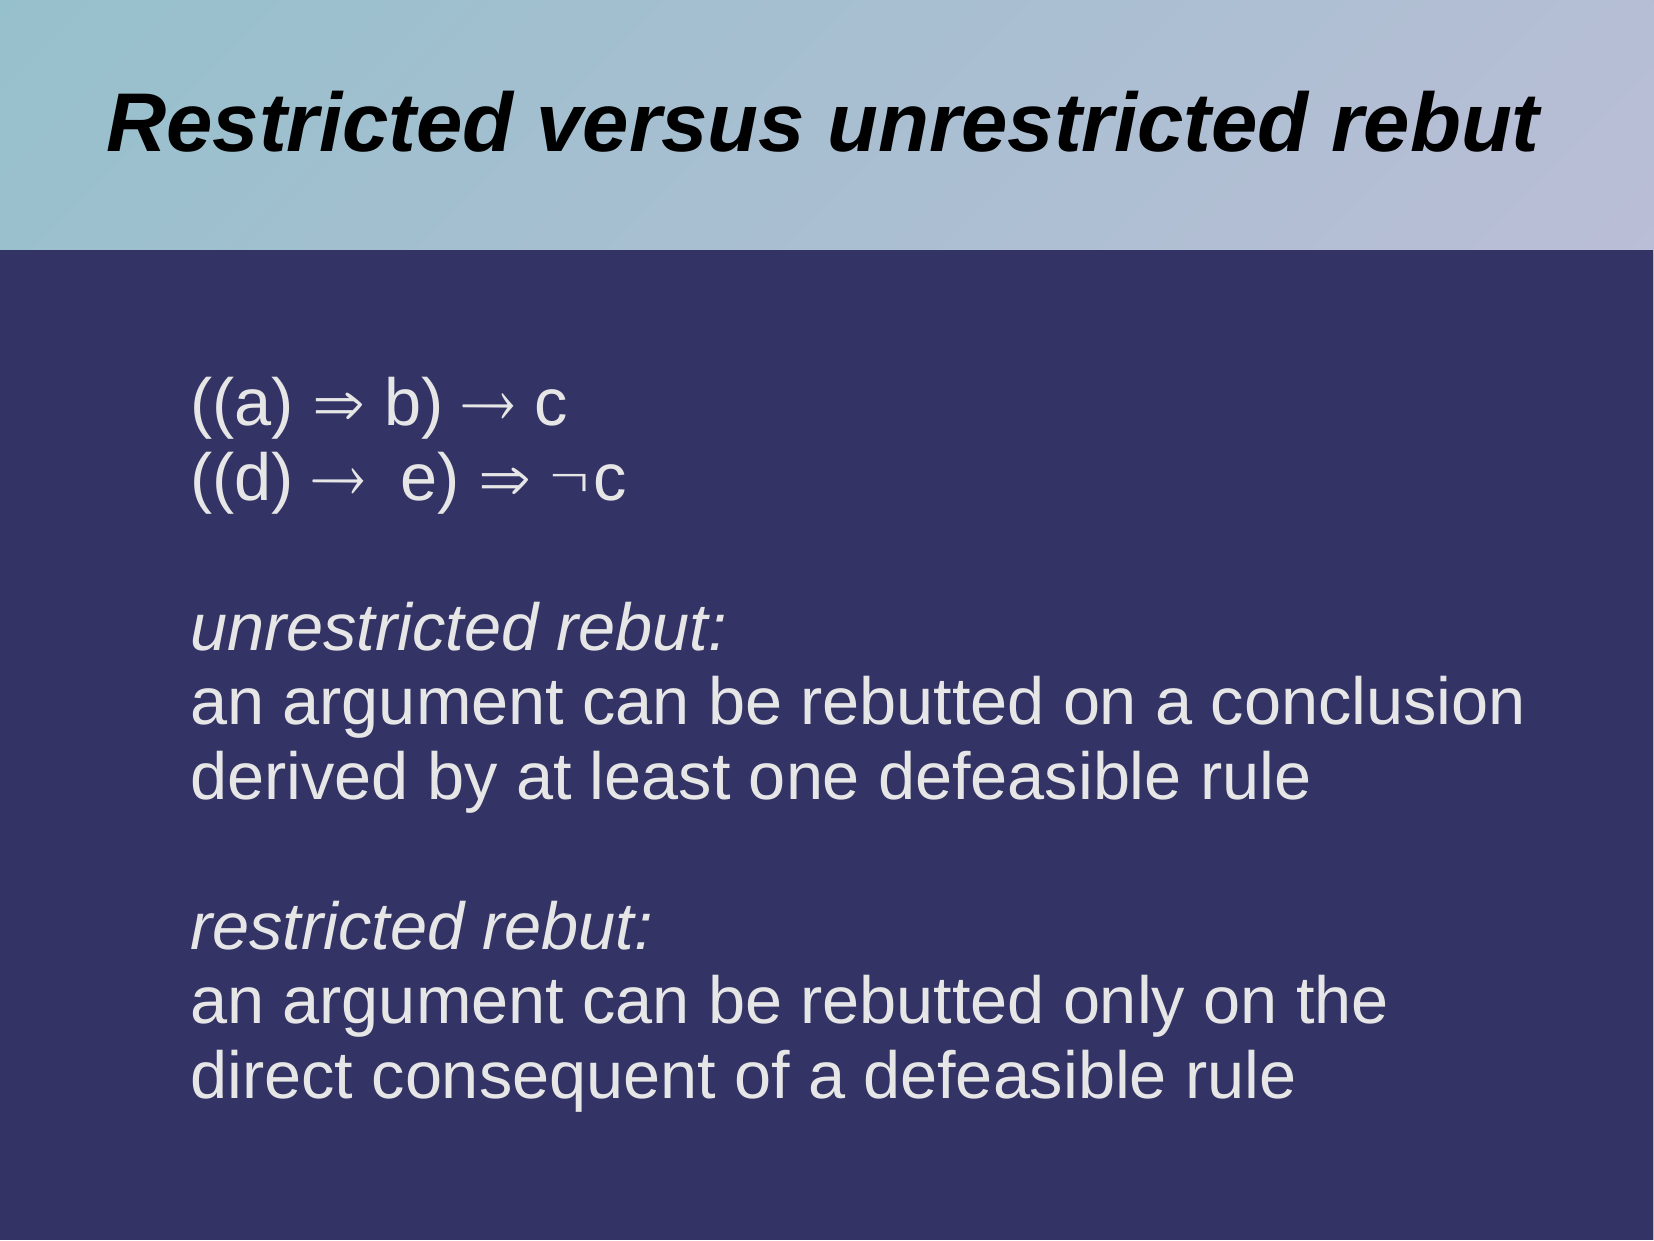

# Restricted versus unrestricted rebut
((a)  b)  c
((d)  e)  ¬c
unrestricted rebut:
an argument can be rebutted on a conclusion
derived by at least one defeasible rule
restricted rebut:
an argument can be rebutted only on the
direct consequent of a defeasible rule